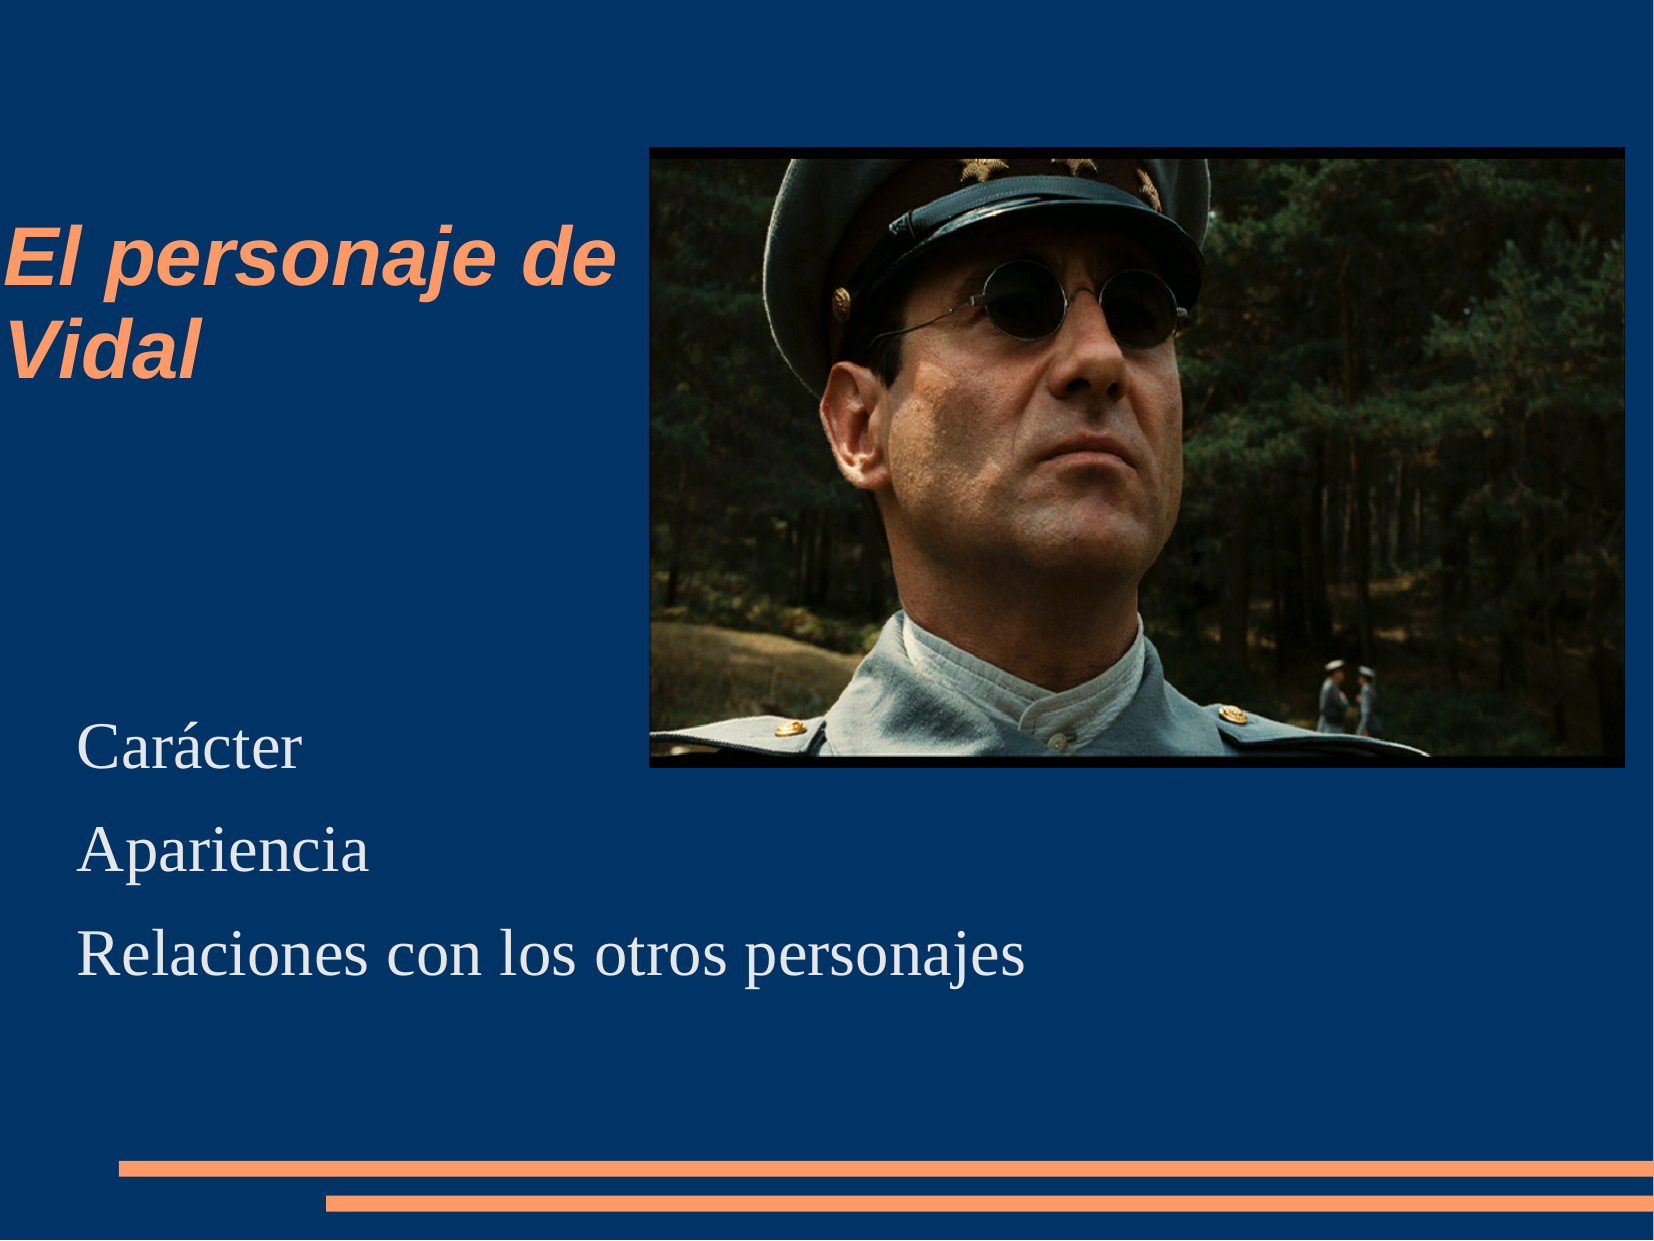

# El personaje de Vidal
Carácter
Apariencia
Relaciones con los otros personajes